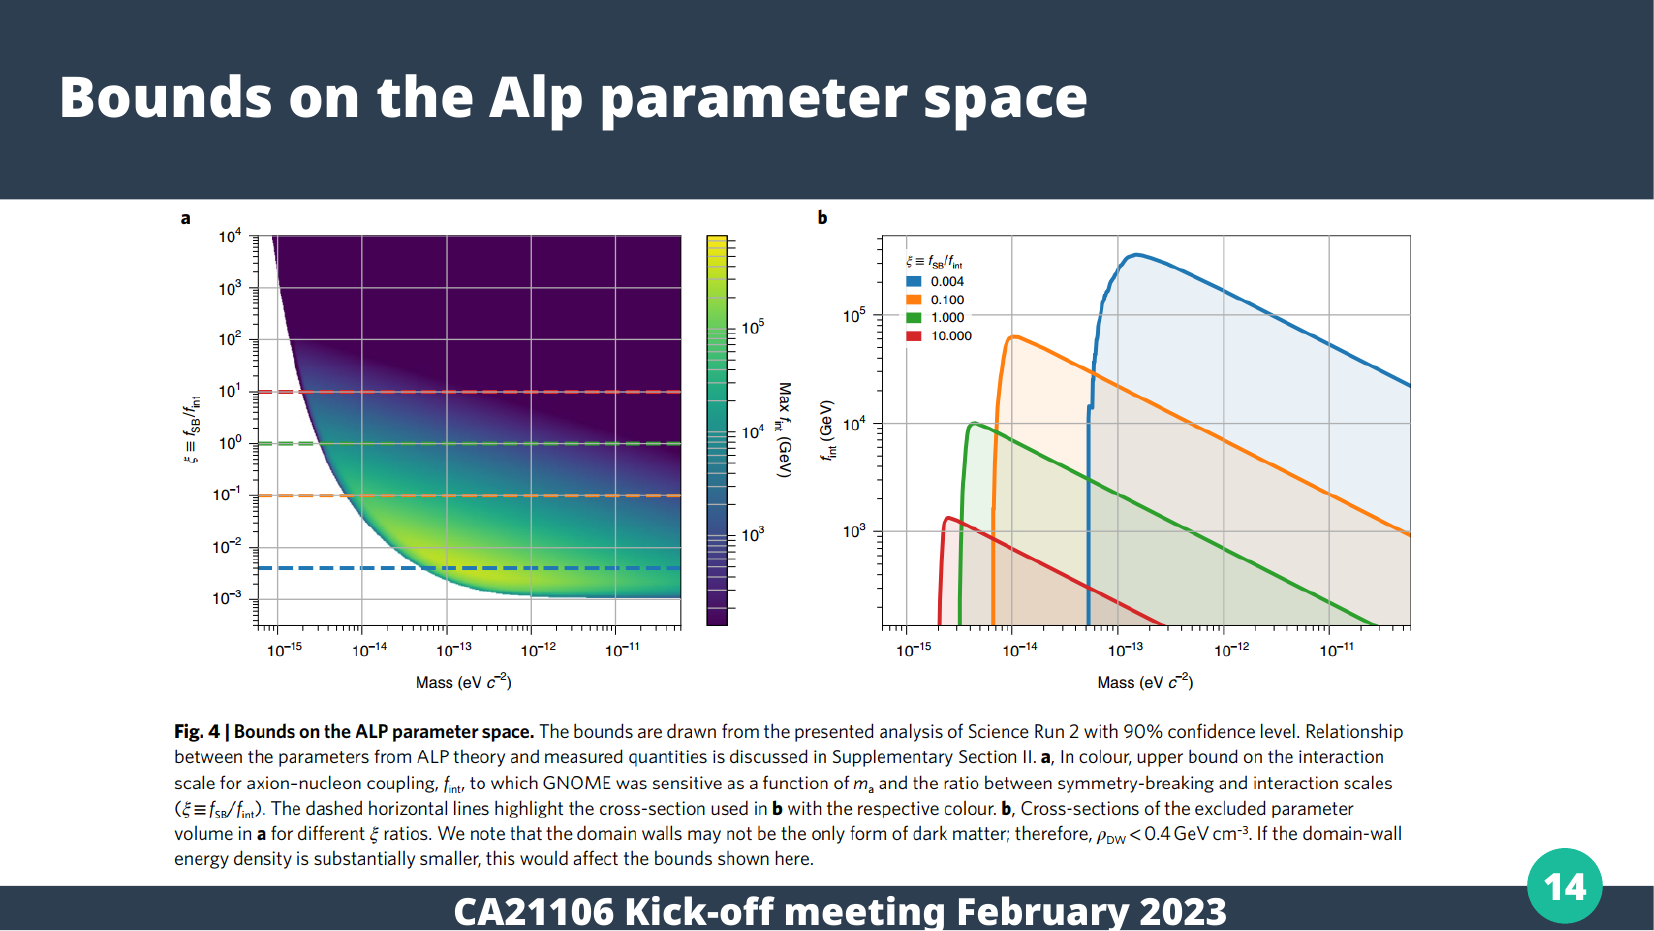

# Bounds on the Alp parameter space
CA21106 Kick-off meeting February 2023